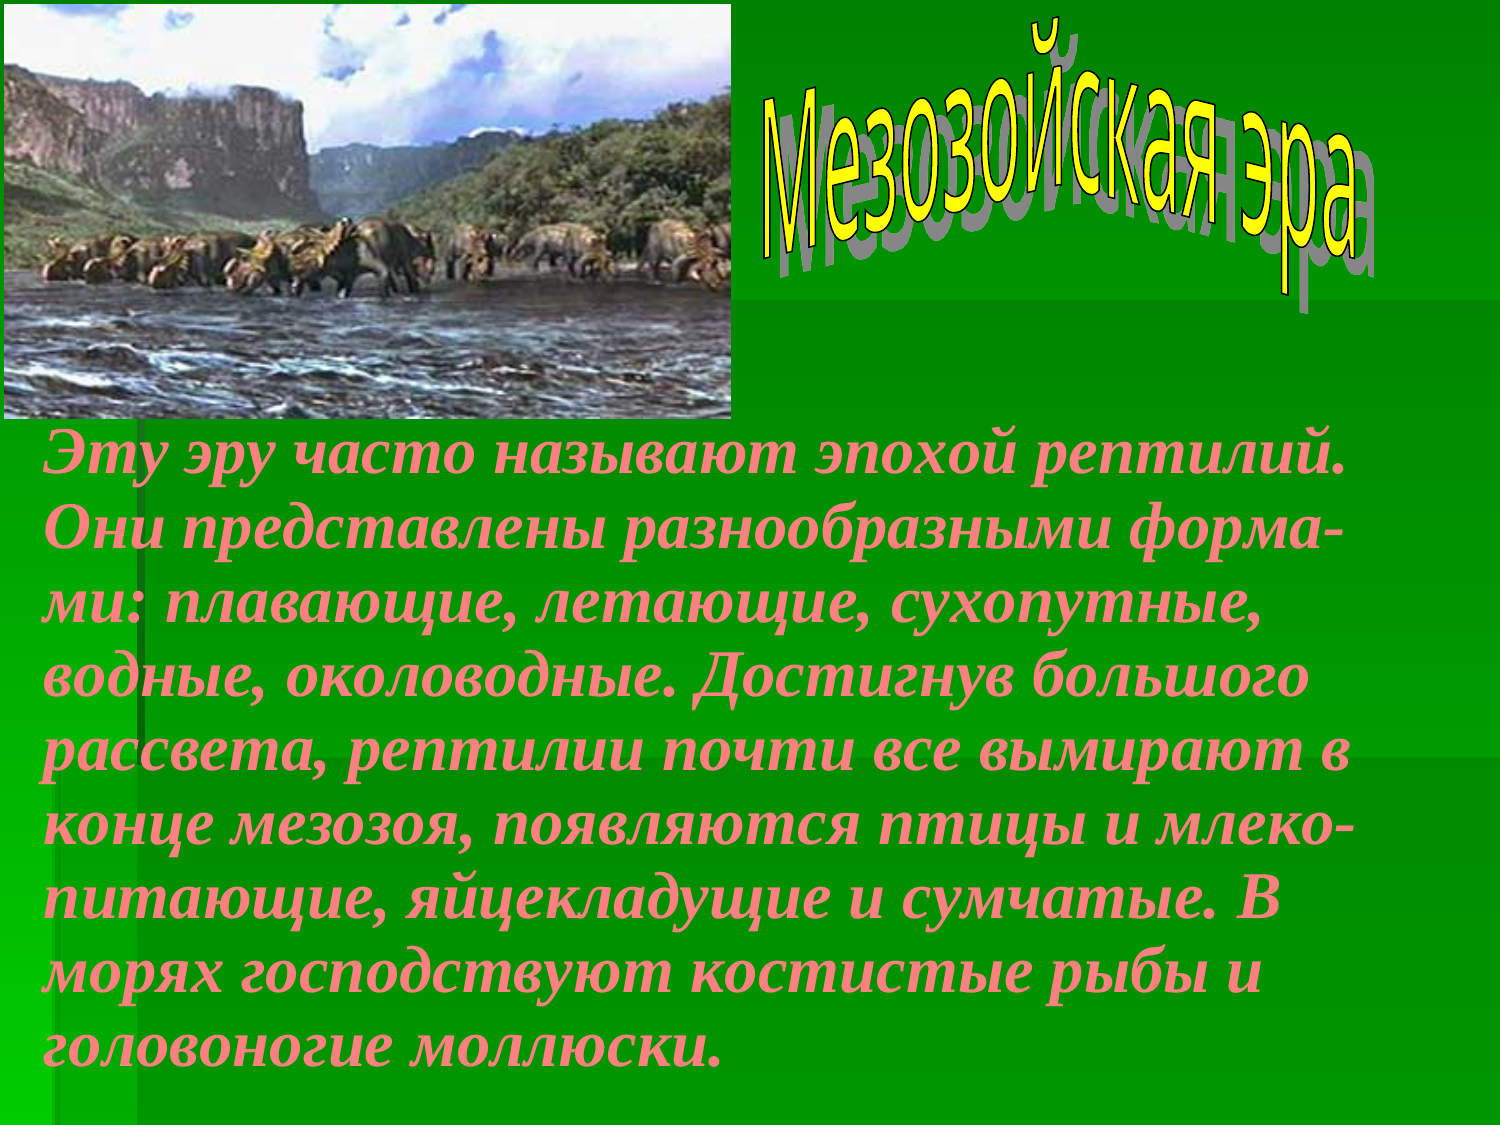

Мезозойская эра
Эту эру часто называют эпохой рептилий. Они представлены разнообразными форма-ми: плавающие, летающие, сухопутные, водные, околоводные. Достигнув большого рассвета, рептилии почти все вымирают в конце мезозоя, появляются птицы и млеко-питающие, яйцекладущие и сумчатые. В морях господствуют костистые рыбы и головоногие моллюски.